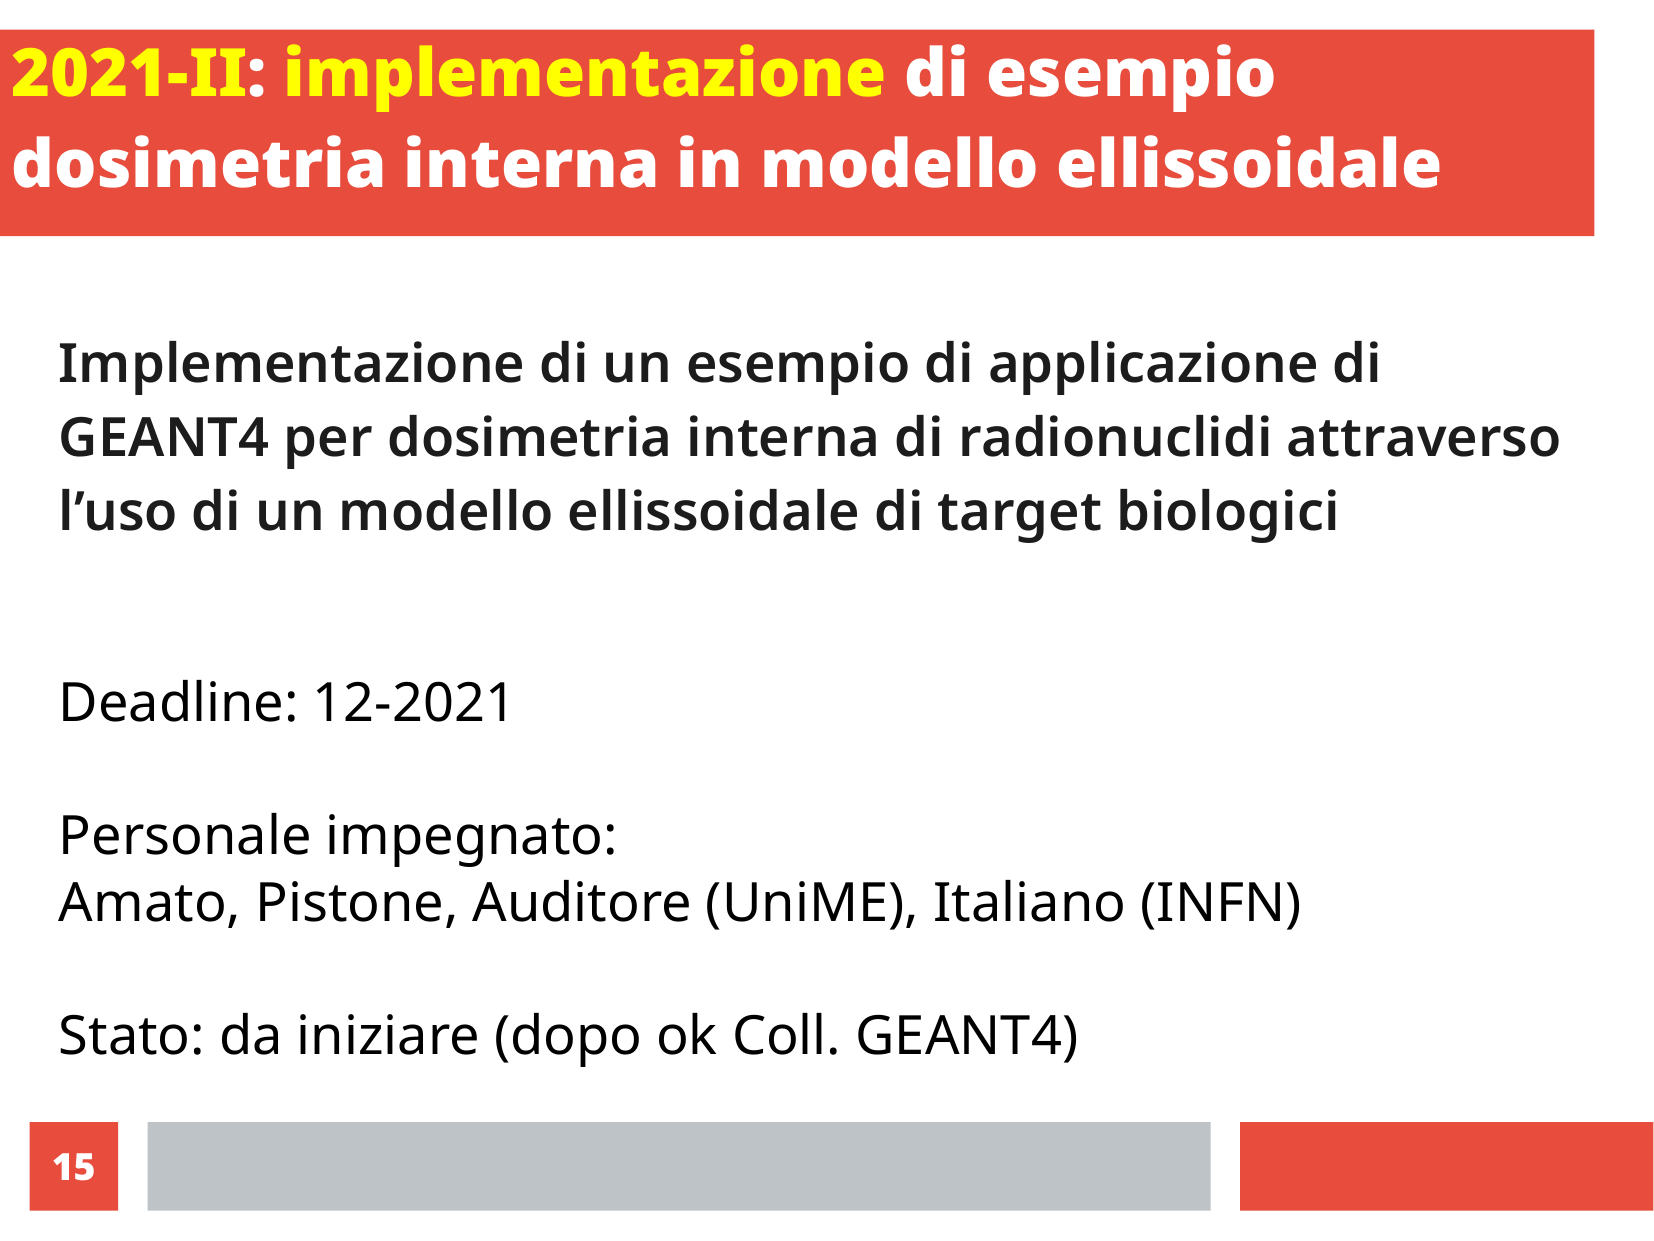

# 2021-II: implementazione di esempio dosimetria interna in modello ellissoidale
Implementazione di un esempio di applicazione di GEANT4 per dosimetria interna di radionuclidi attraverso l’uso di un modello ellissoidale di target biologici
Deadline: 12-2021
Personale impegnato:
Amato, Pistone, Auditore (UniME), Italiano (INFN)
Stato: da iniziare (dopo ok Coll. GEANT4)
15